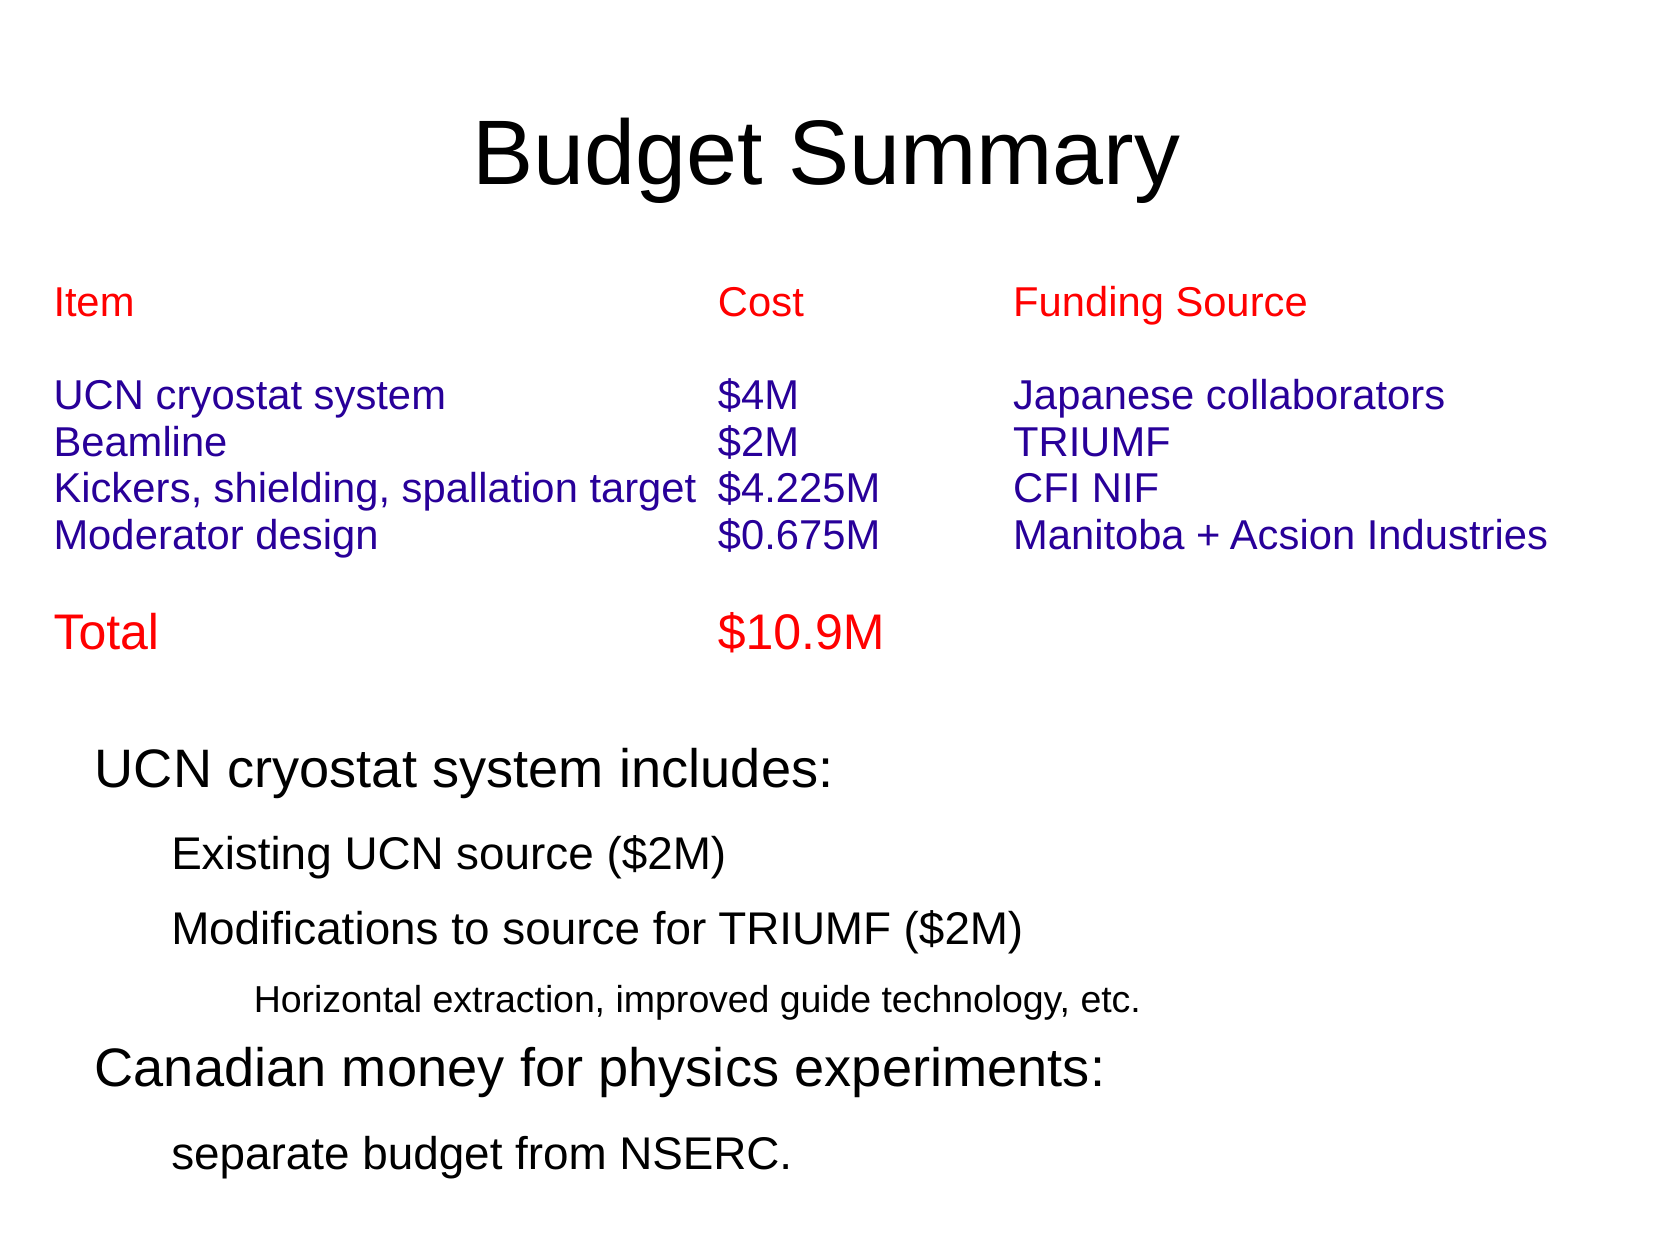

# Budget Summary
Item								Cost			Funding Source
UCN cryostat system				$4M			Japanese collaborators
Beamline							$2M			TRIUMF
Kickers, shielding, spallation target	$4.225M		CFI NIF
Moderator design					$0.675M		Manitoba + Acsion Industries
Total								$10.9M
UCN cryostat system includes:
Existing UCN source ($2M)
Modifications to source for TRIUMF ($2M)
Horizontal extraction, improved guide technology, etc.
Canadian money for physics experiments:
separate budget from NSERC.